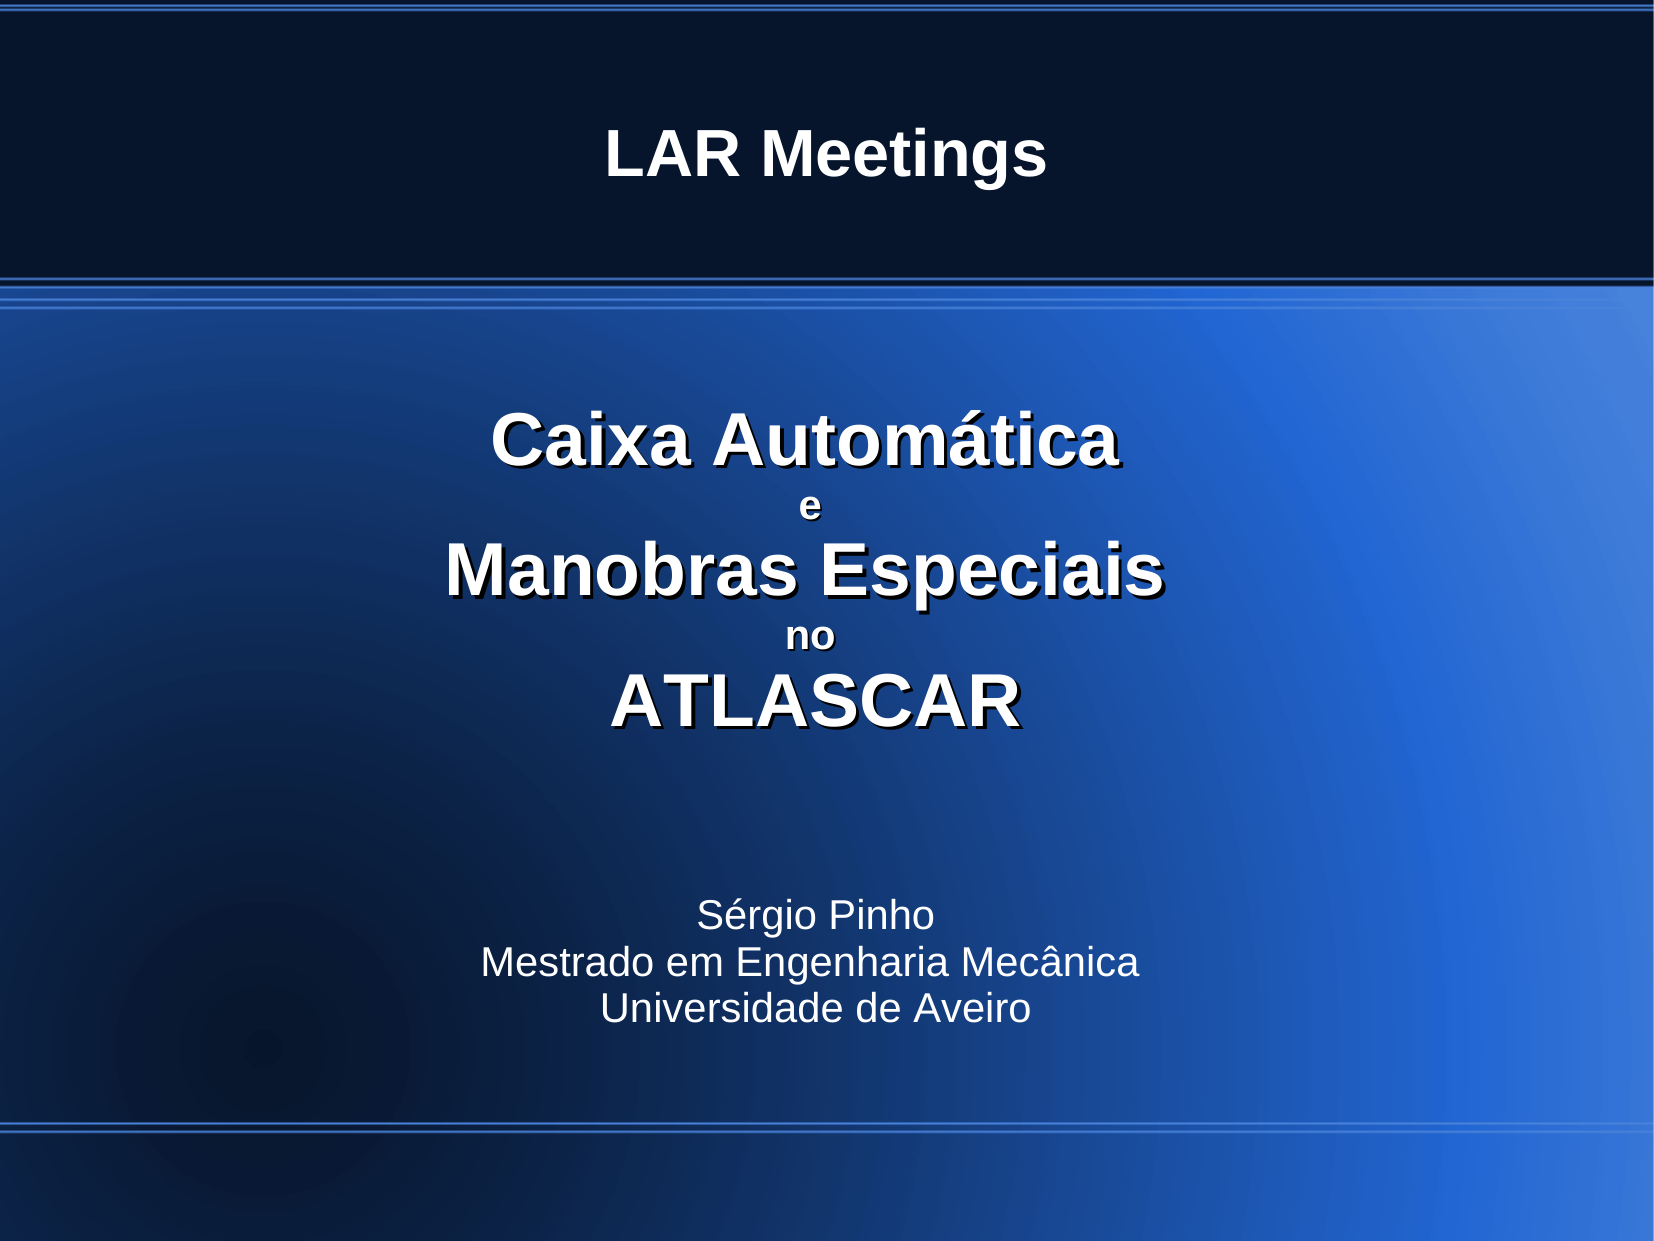

# LAR Meetings
Caixa Automática
e
Manobras Especiais
no
ATLASCAR
Sérgio Pinho
Mestrado em Engenharia Mecânica
Universidade de Aveiro